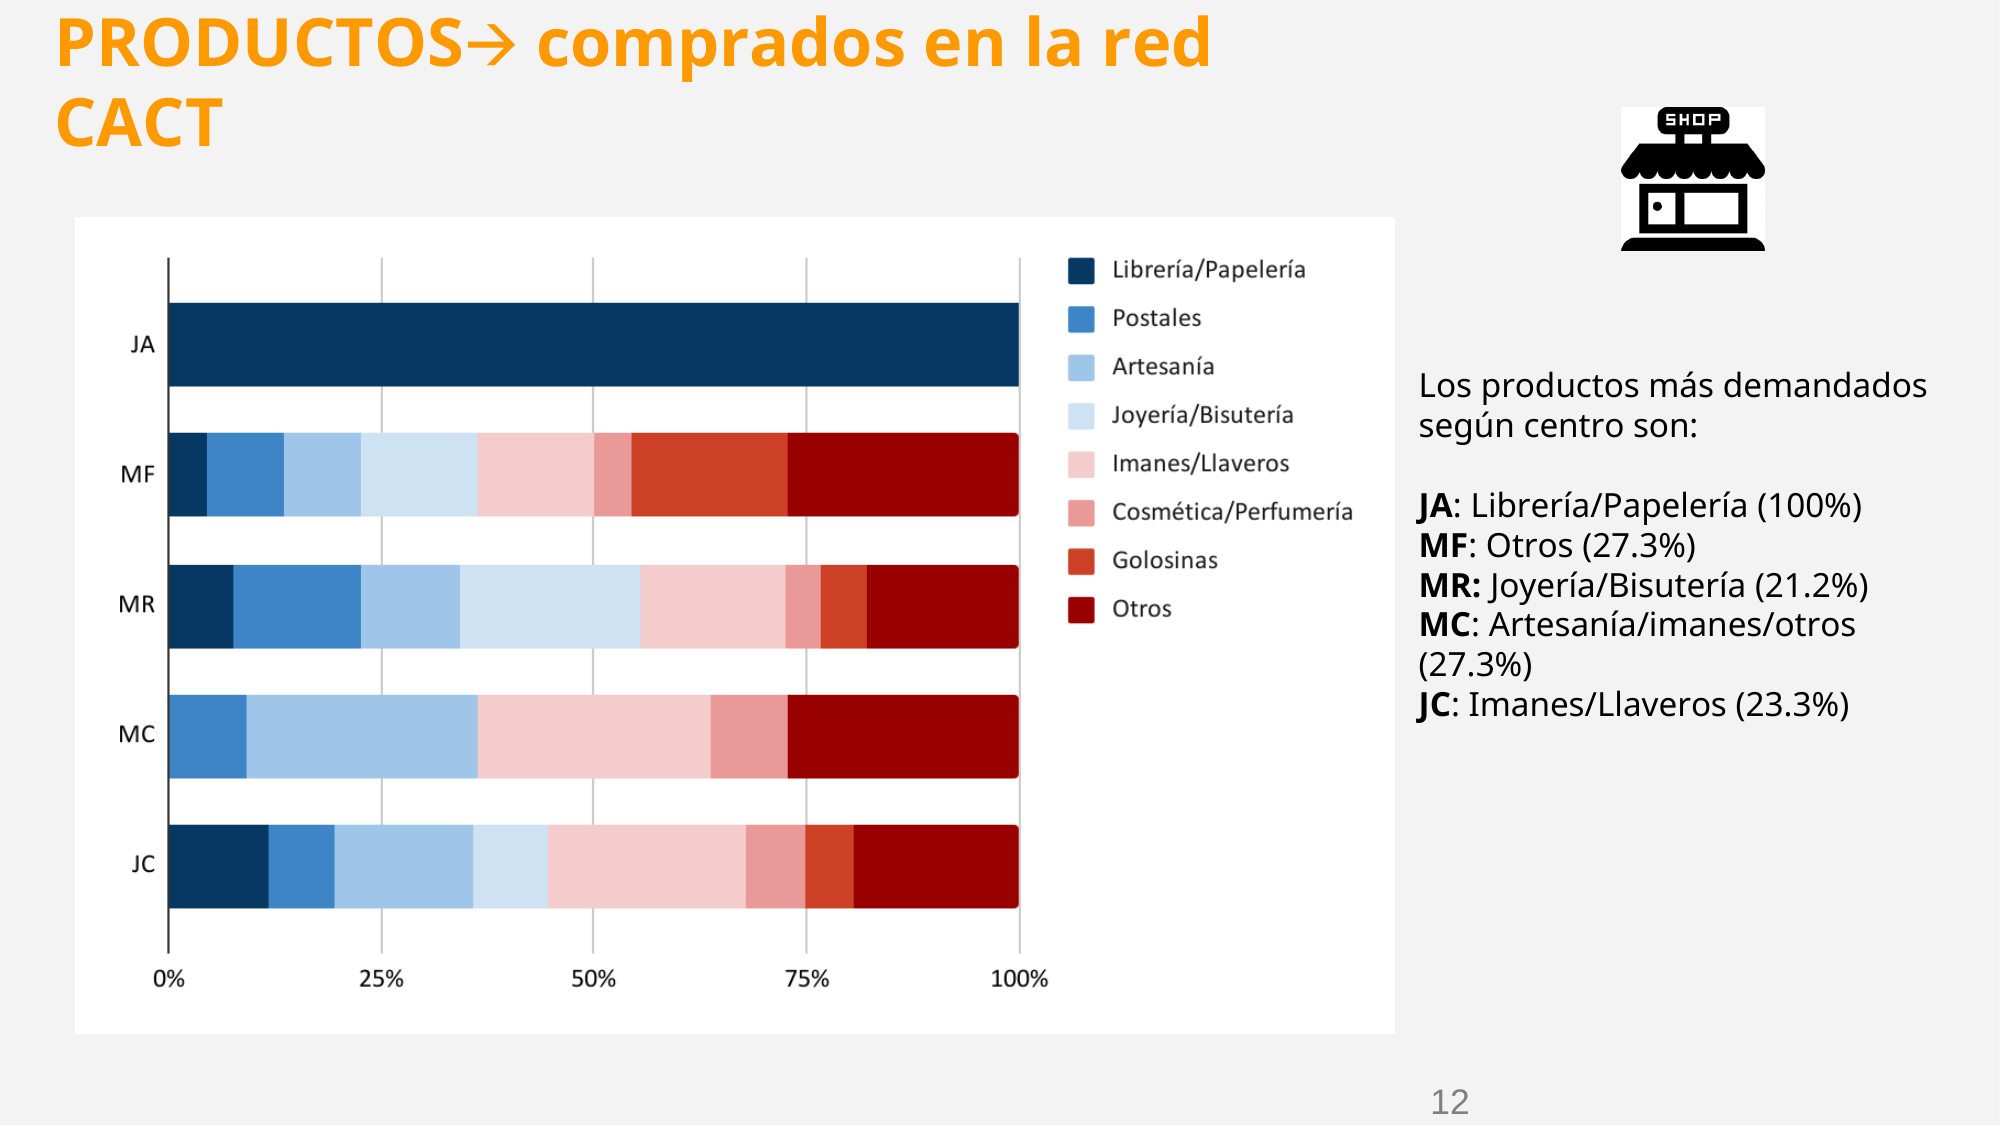

PRODUCTOS🡪 comprados en la red CACT
Los productos más demandados según centro son:
JA: Librería/Papelería (100%)
MF: Otros (27.3%)
MR: Joyería/Bisutería (21.2%)
MC: Artesanía/imanes/otros (27.3%)
JC: Imanes/Llaveros (23.3%)